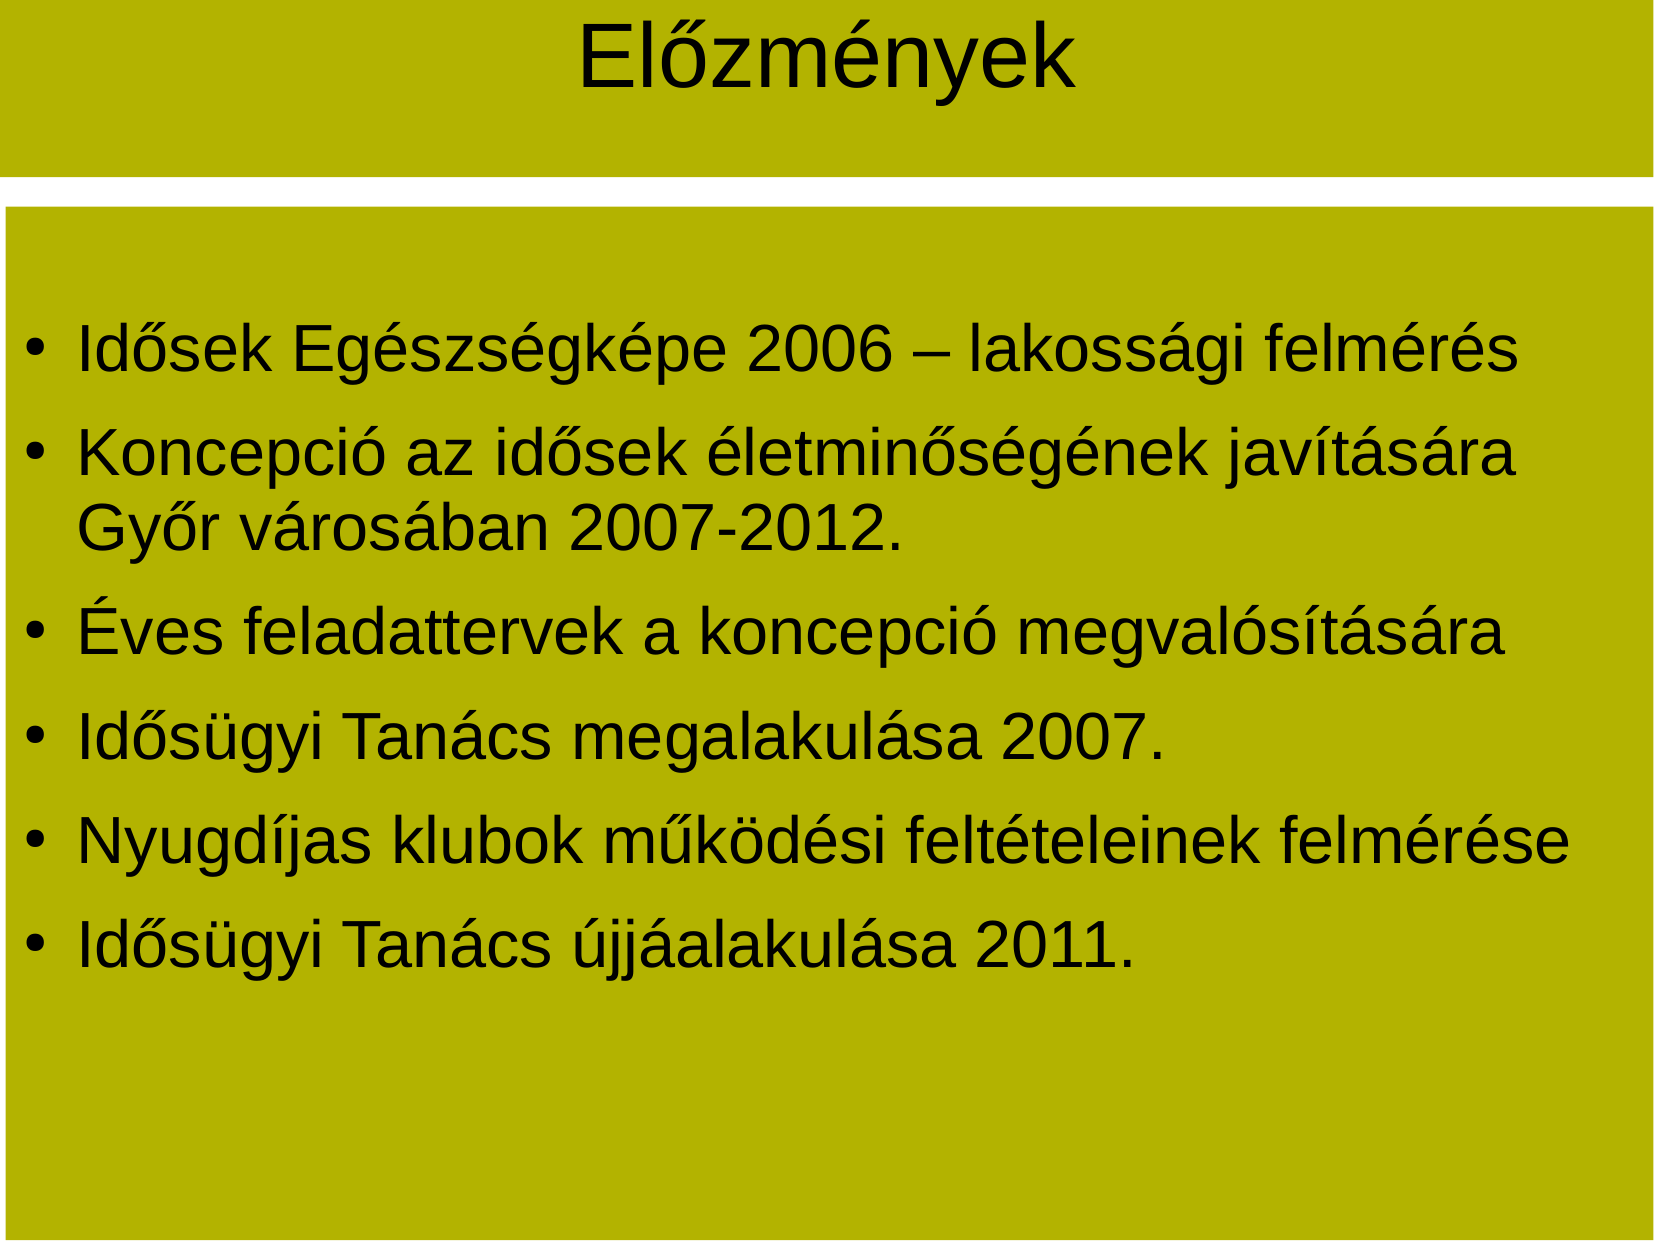

# Előzmények
Idősek Egészségképe 2006 – lakossági felmérés
Koncepció az idősek életminőségének javítására Győr városában 2007-2012.
Éves feladattervek a koncepció megvalósítására
Idősügyi Tanács megalakulása 2007.
Nyugdíjas klubok működési feltételeinek felmérése
Idősügyi Tanács újjáalakulása 2011.